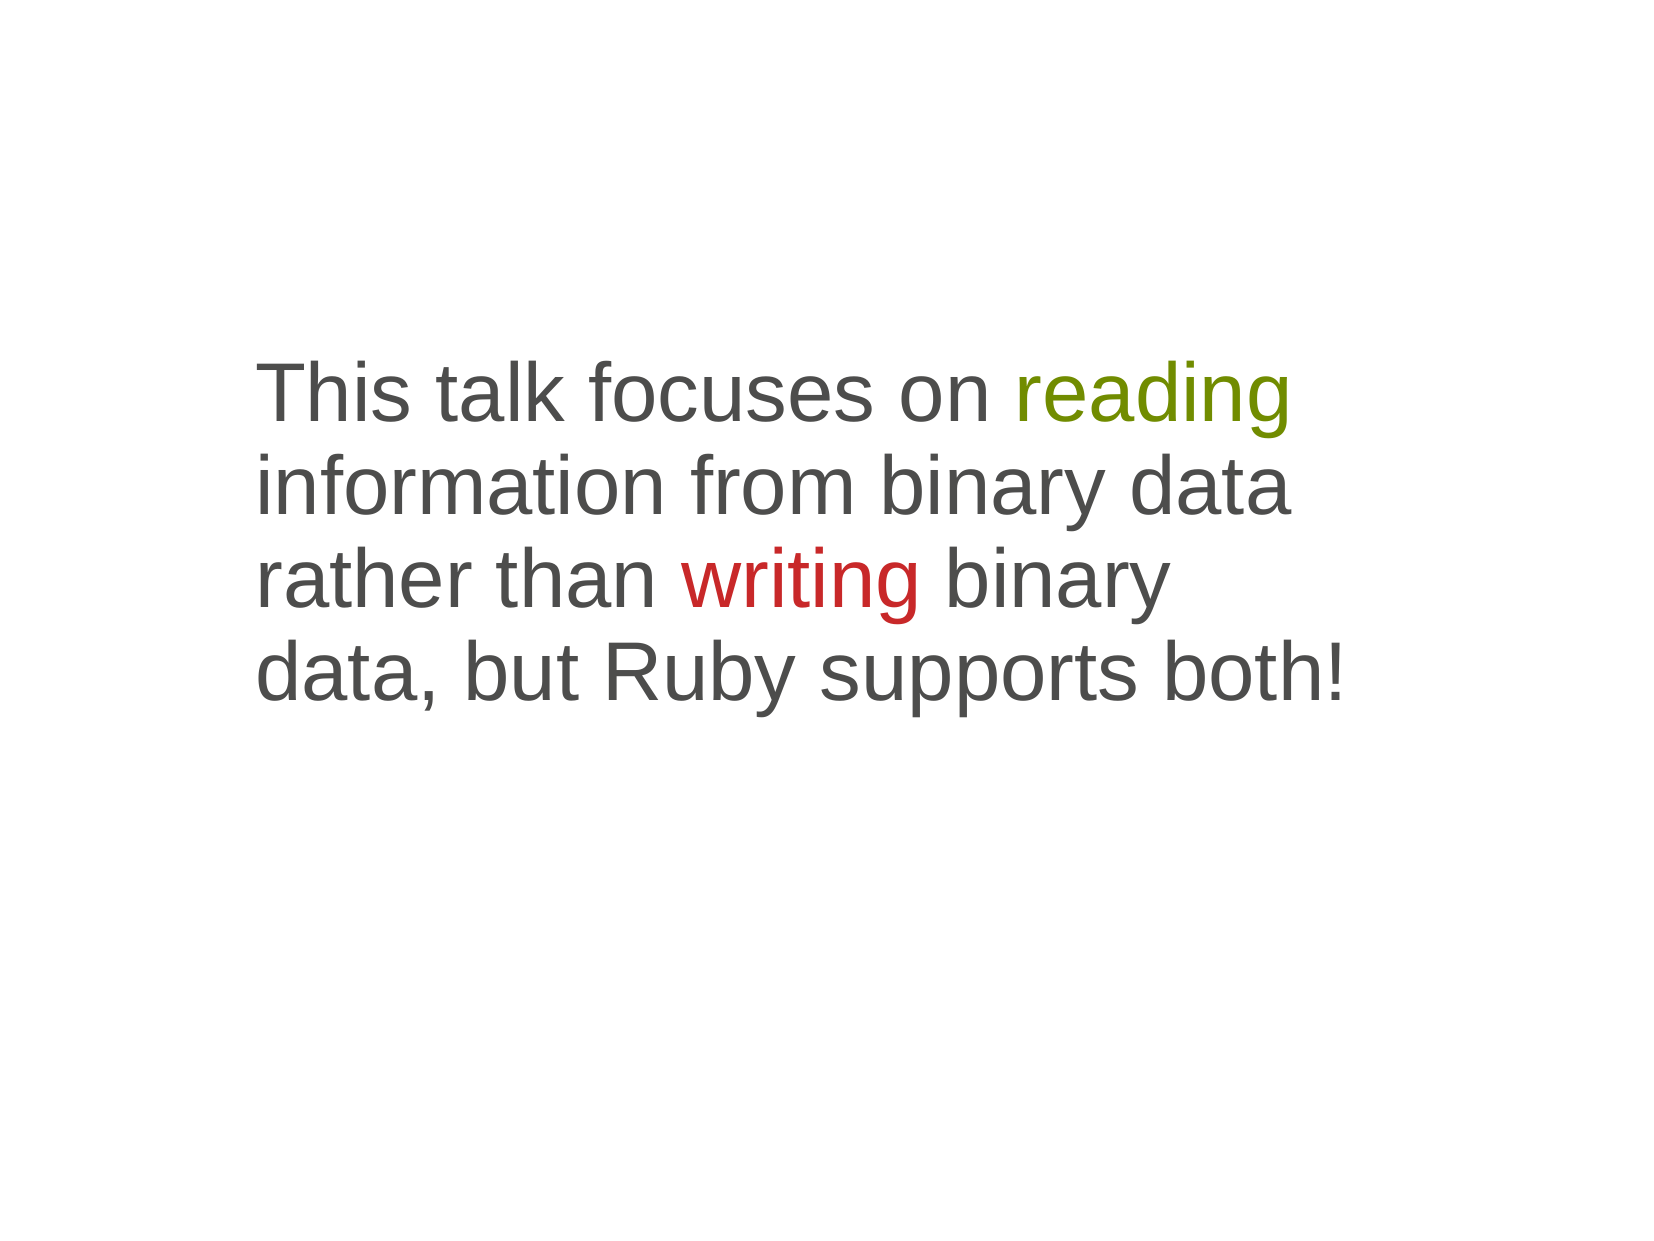

This talk focuses on reading
information from binary data
rather than writing binary
data, but Ruby supports both!